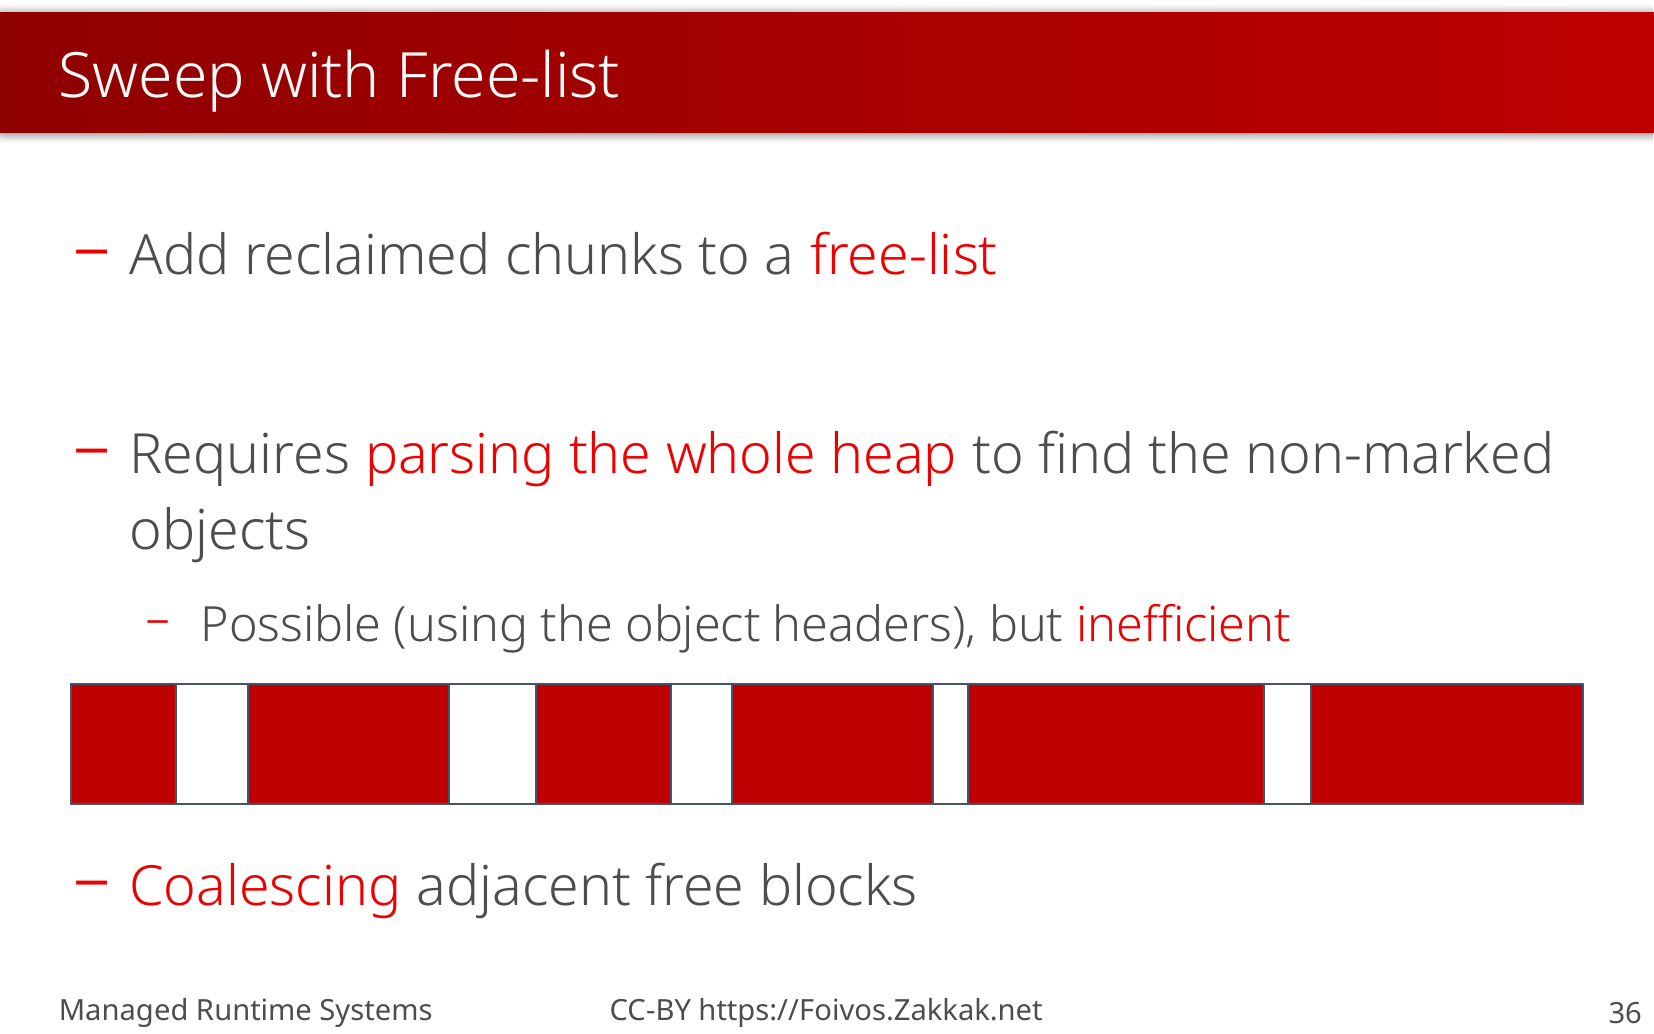

# Sweep with Free-list
Add reclaimed chunks to a free-list
Requires parsing the whole heap to find the non-marked objects
Possible (using the object headers), but inefficient
Coalescing adjacent free blocks
Managed Runtime Systems
CC-BY https://Foivos.Zakkak.net
36